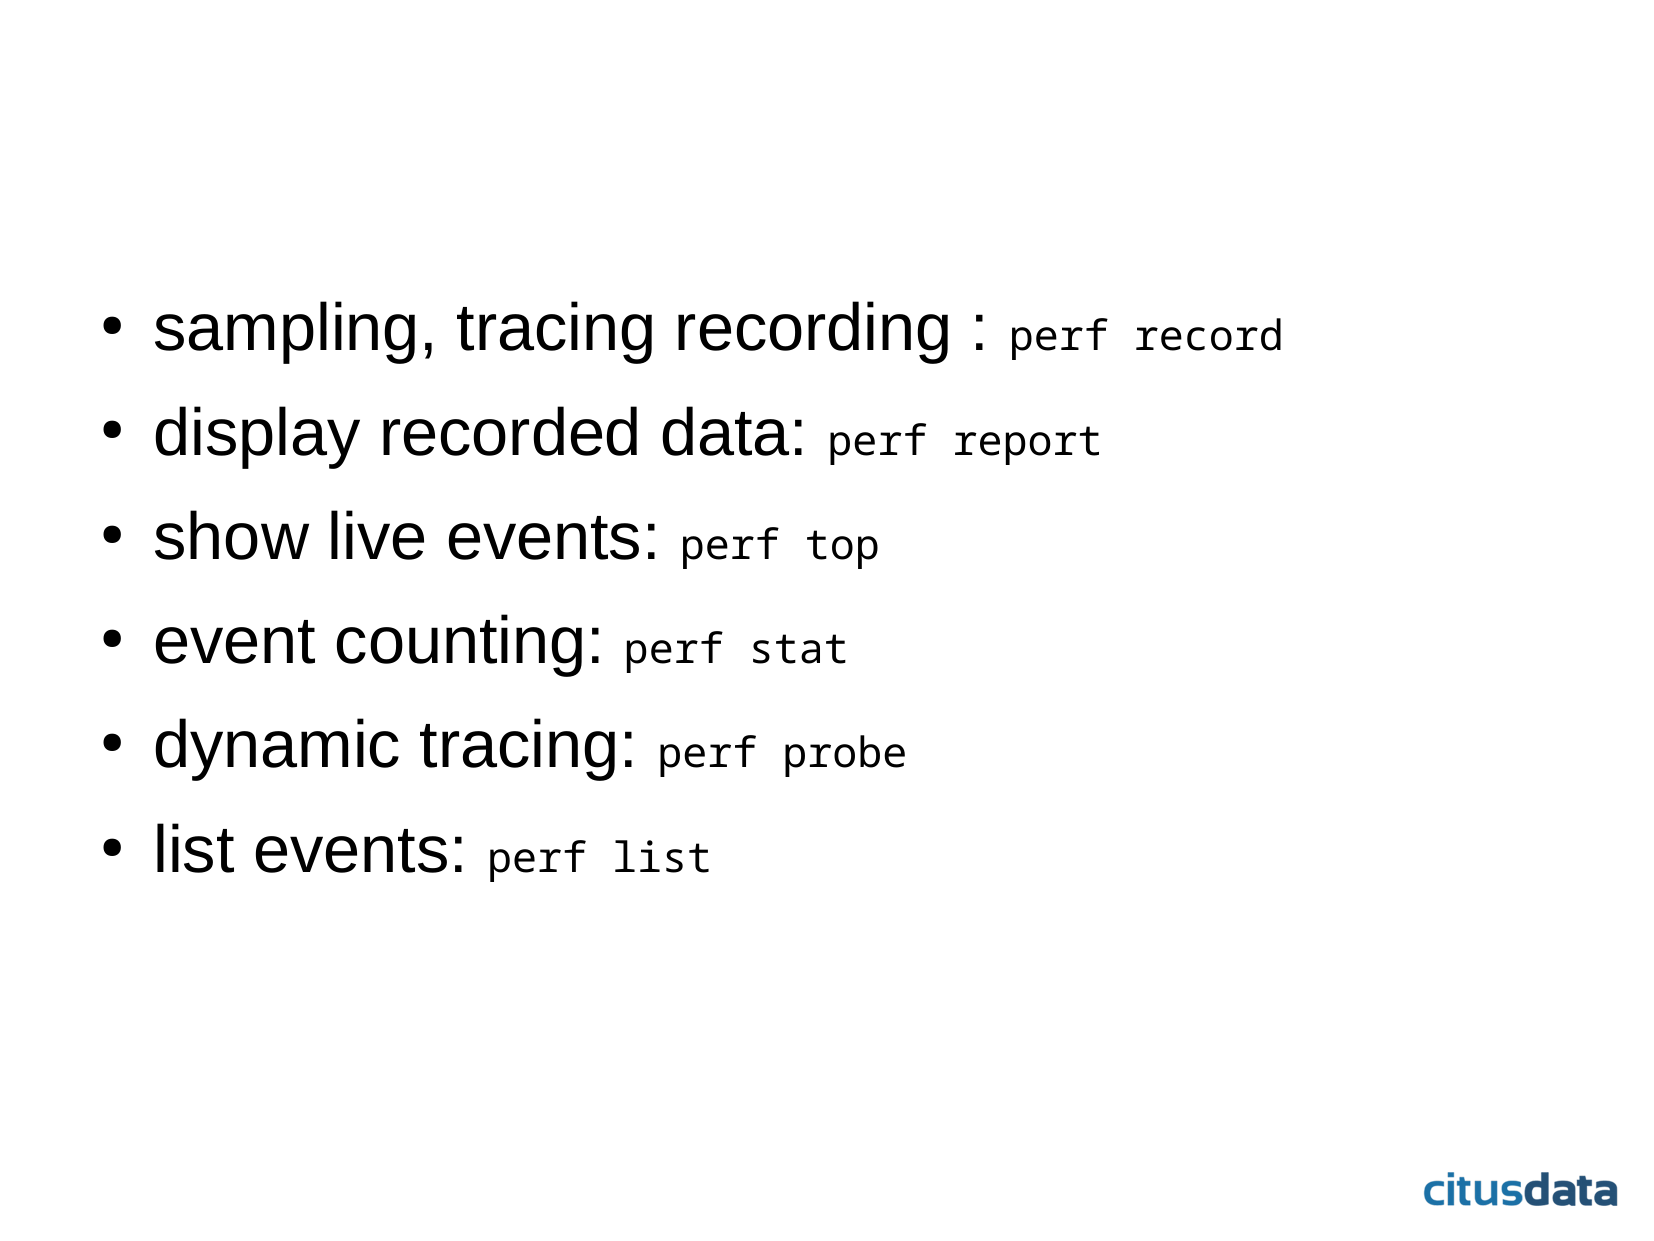

#
sampling, tracing recording : perf record
display recorded data: perf report
show live events: perf top
event counting: perf stat
dynamic tracing: perf probe
list events: perf list